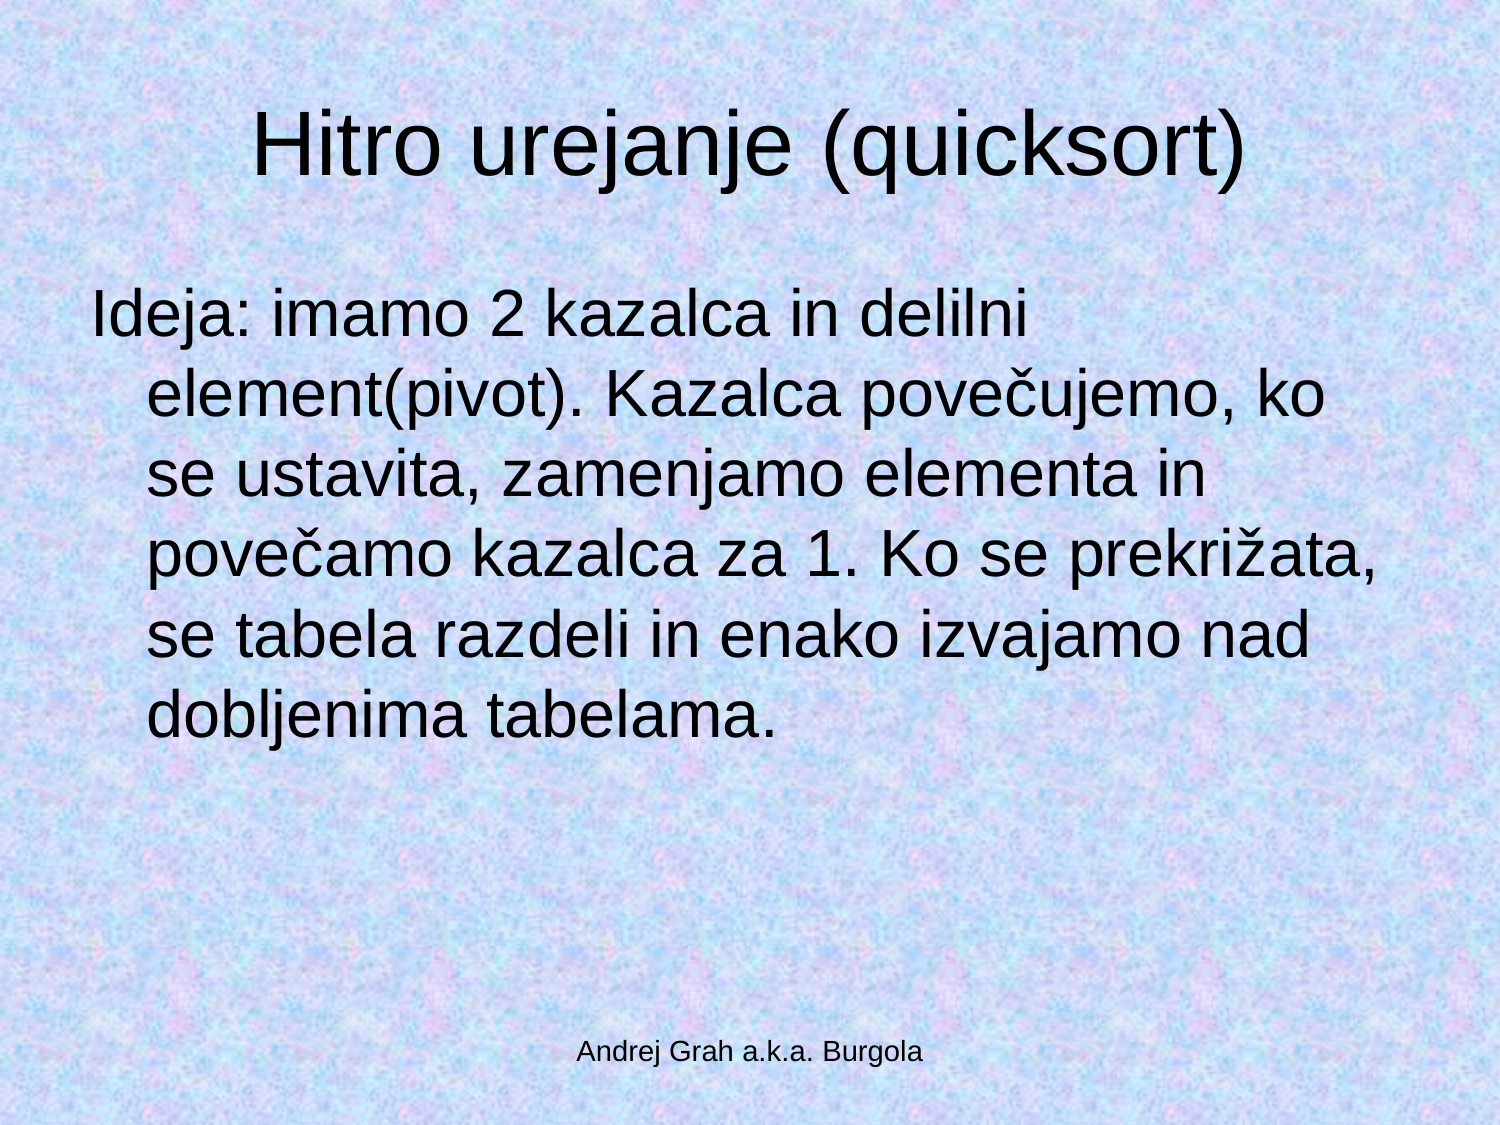

# Hitro urejanje (quicksort)
Ideja: imamo 2 kazalca in delilni element(pivot). Kazalca povečujemo, ko se ustavita, zamenjamo elementa in povečamo kazalca za 1. Ko se prekrižata, se tabela razdeli in enako izvajamo nad dobljenima tabelama.
Andrej Grah a.k.a. Burgola